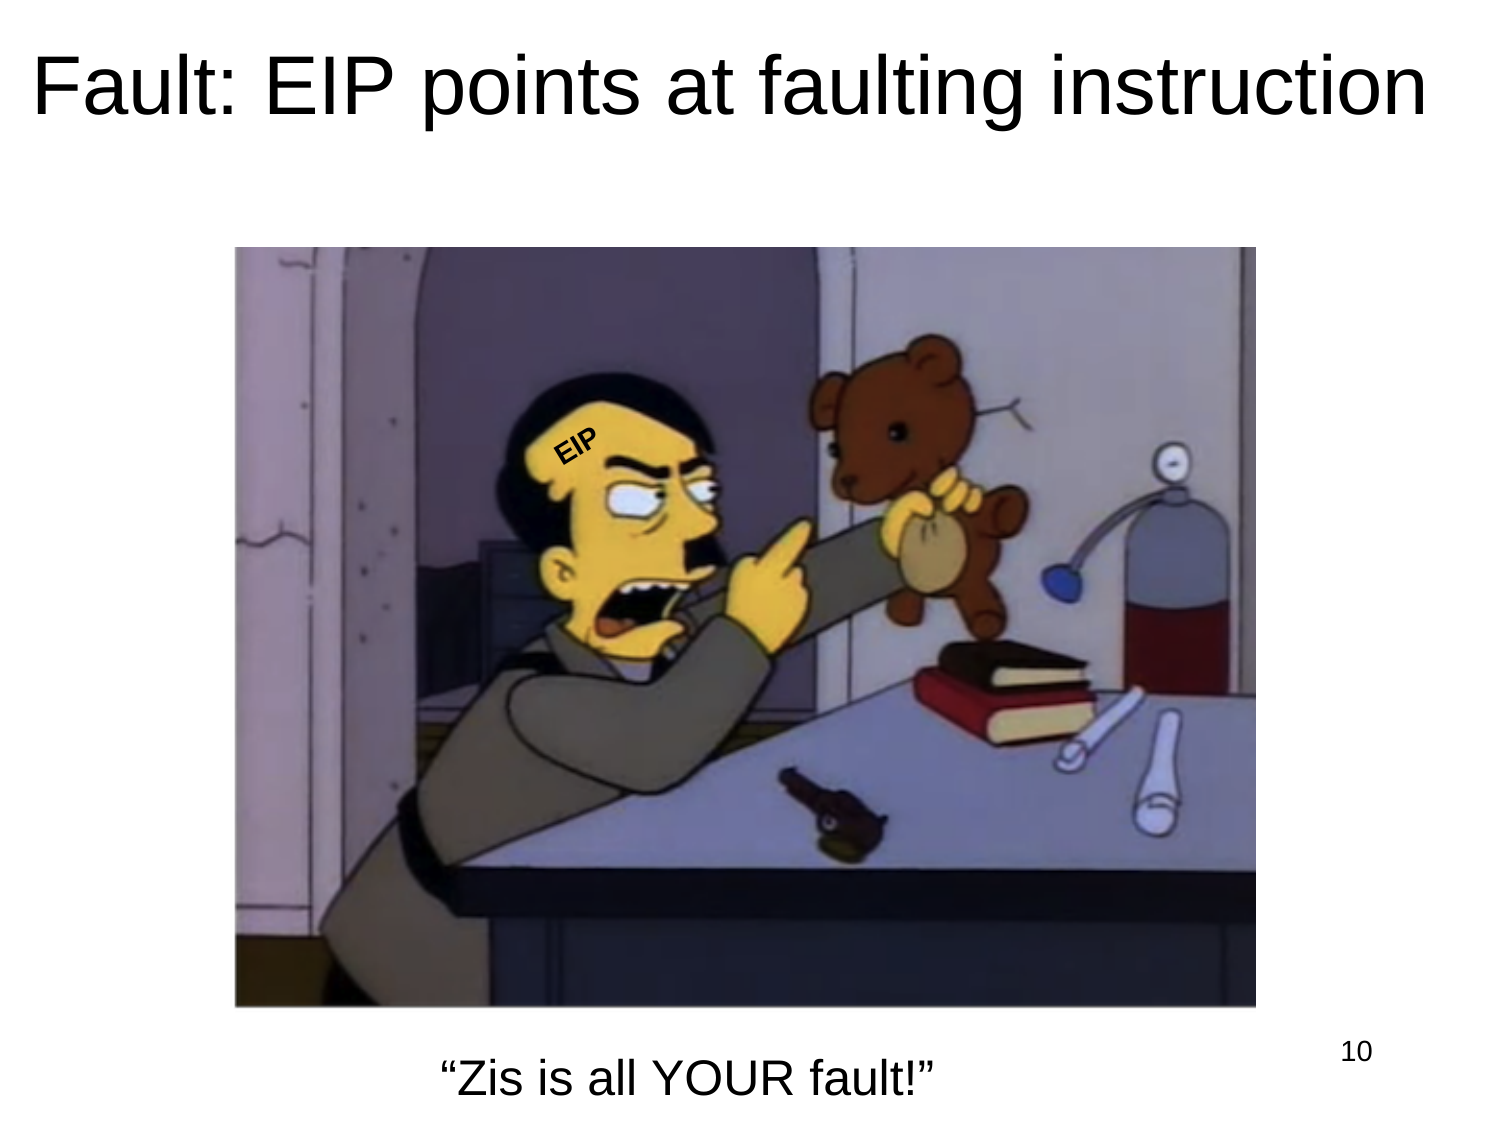

# Fault: EIP points at faulting instruction
EIP
“Zis is all YOUR fault!”